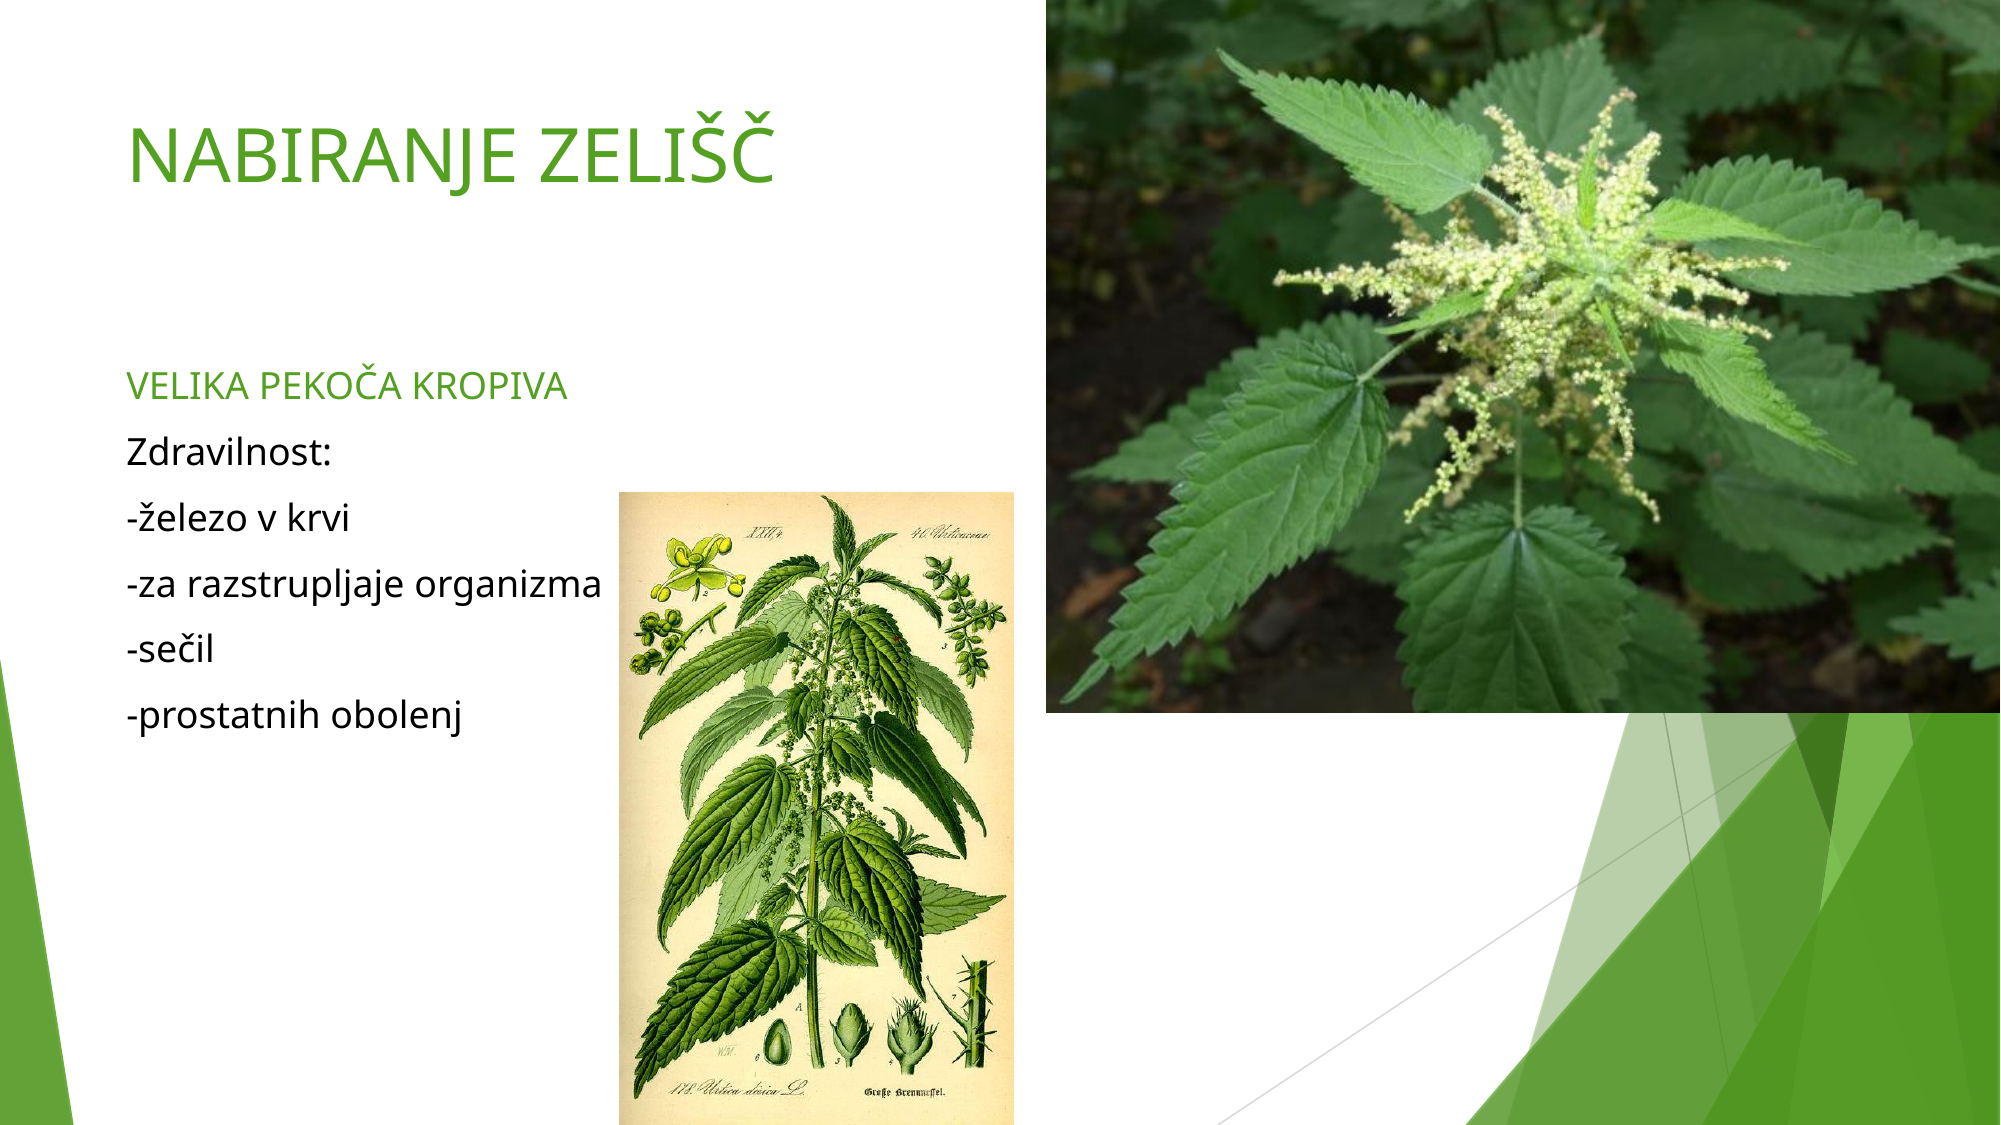

# NABIRANJE ZELIŠČ
VELIKA PEKOČA KROPIVA
Zdravilnost:
-železo v krvi
-za razstrupljaje organizma
-sečil
-prostatnih obolenj